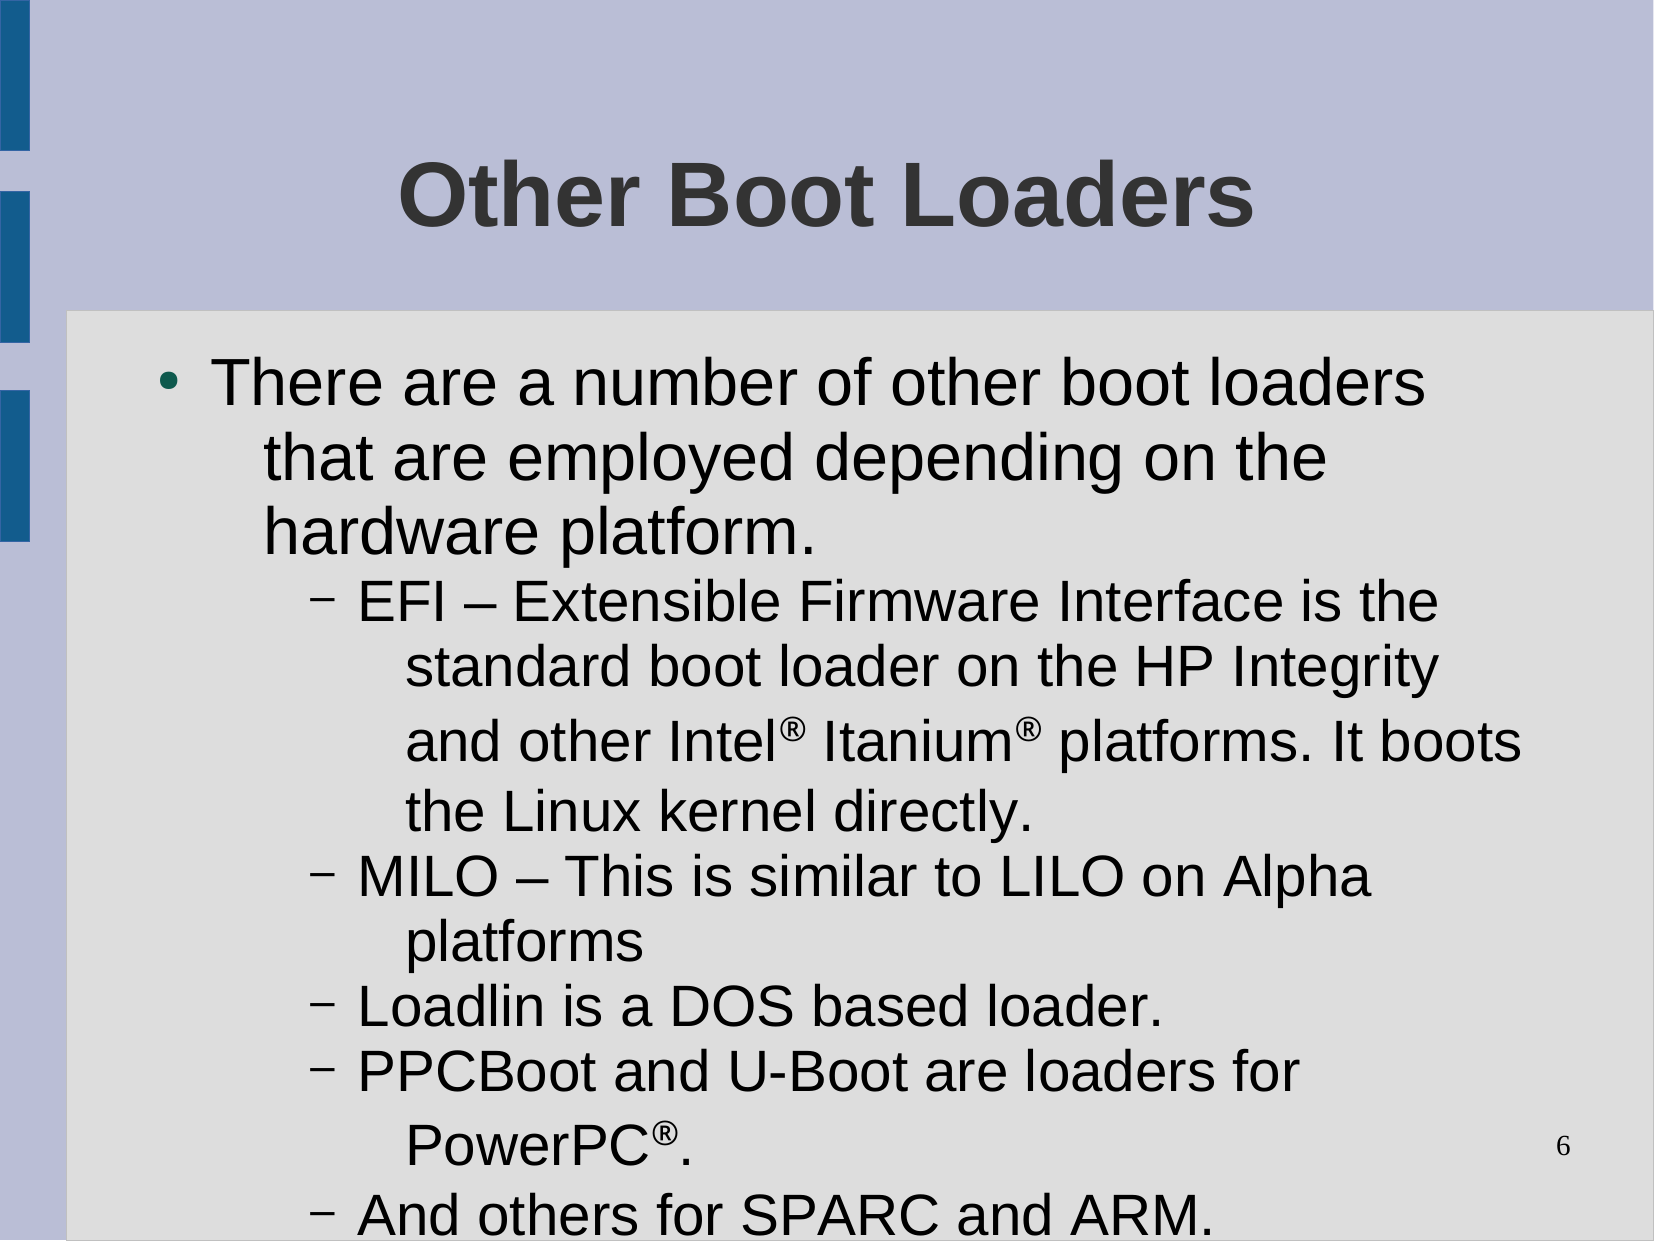

# Other Boot Loaders
There are a number of other boot loaders that are employed depending on the hardware platform.
EFI – Extensible Firmware Interface is the standard boot loader on the HP Integrity and other Intel® Itanium® platforms. It boots the Linux kernel directly.
MILO – This is similar to LILO on Alpha platforms
Loadlin is a DOS based loader.
PPCBoot and U-Boot are loaders for PowerPC®.
And others for SPARC and ARM.
6